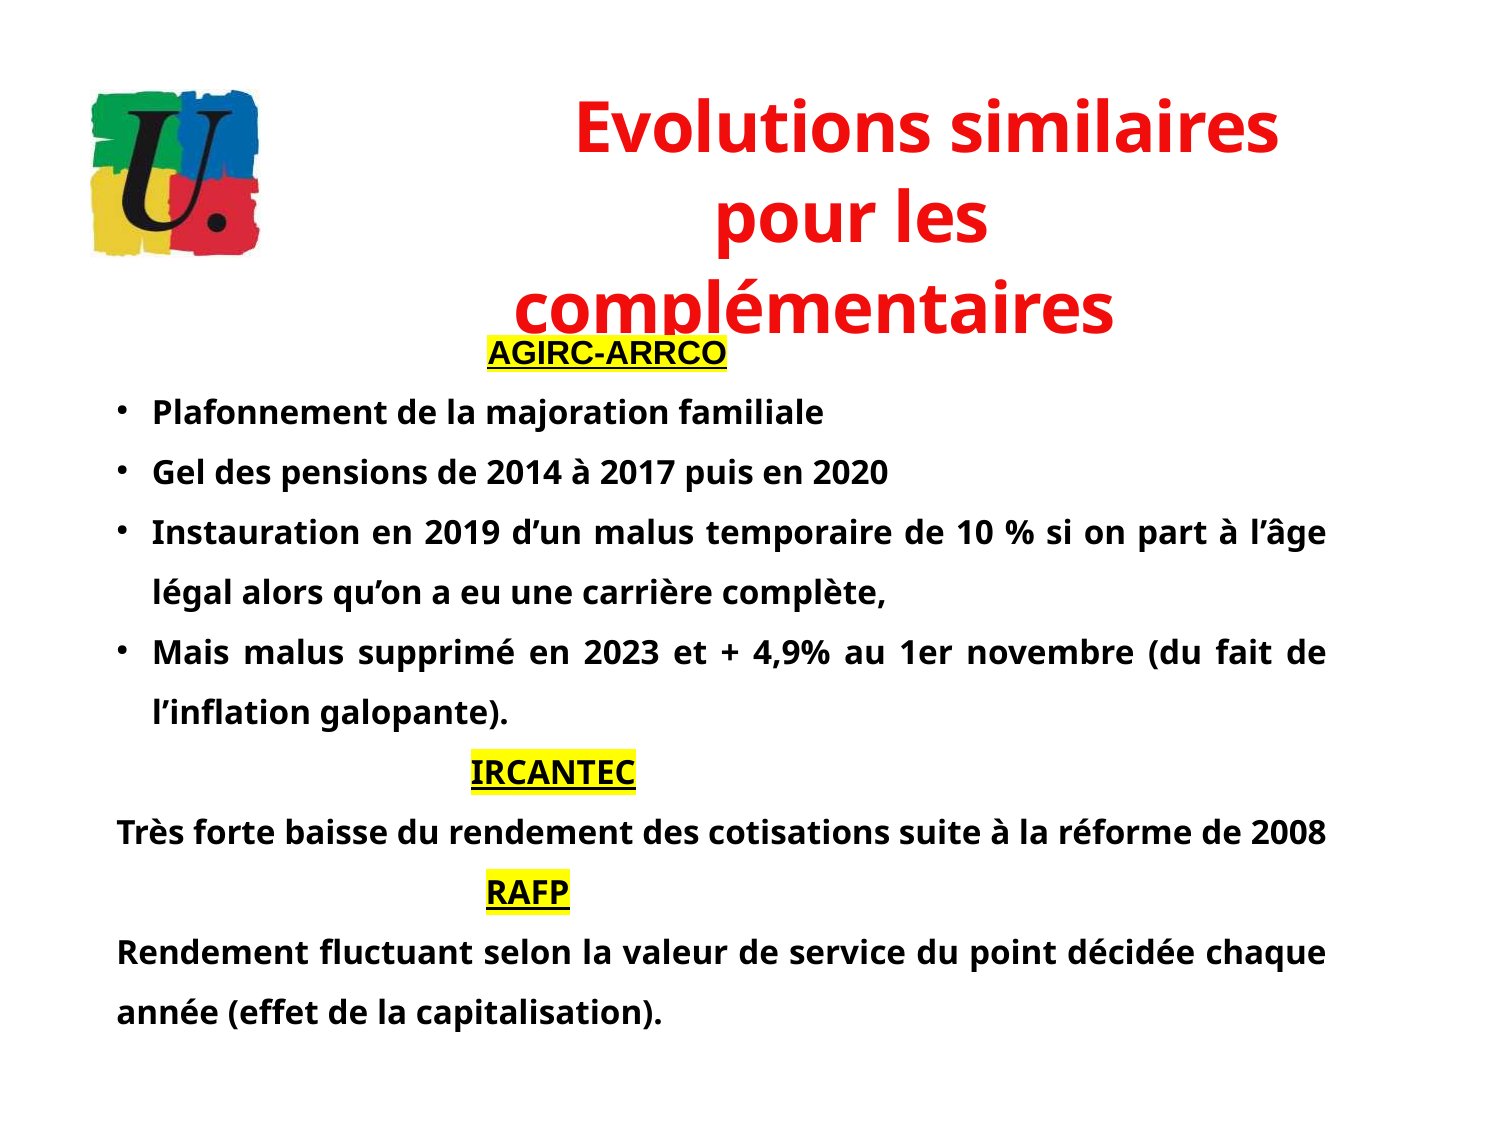

Evolutions similaires
	pour les complémentaires
AGIRC-ARRCO
Plafonnement de la majoration familiale
Gel des pensions de 2014 à 2017 puis en 2020
Instauration en 2019 d’un malus temporaire de 10 % si on part à l’âge légal alors qu’on a eu une carrière complète,
Mais malus supprimé en 2023 et + 4,9% au 1er novembre (du fait de l’inflation galopante).
IRCANTEC
Très forte baisse du rendement des cotisations suite à la réforme de 2008
					RAFP
Rendement fluctuant selon la valeur de service du point décidée chaque année (effet de la capitalisation).